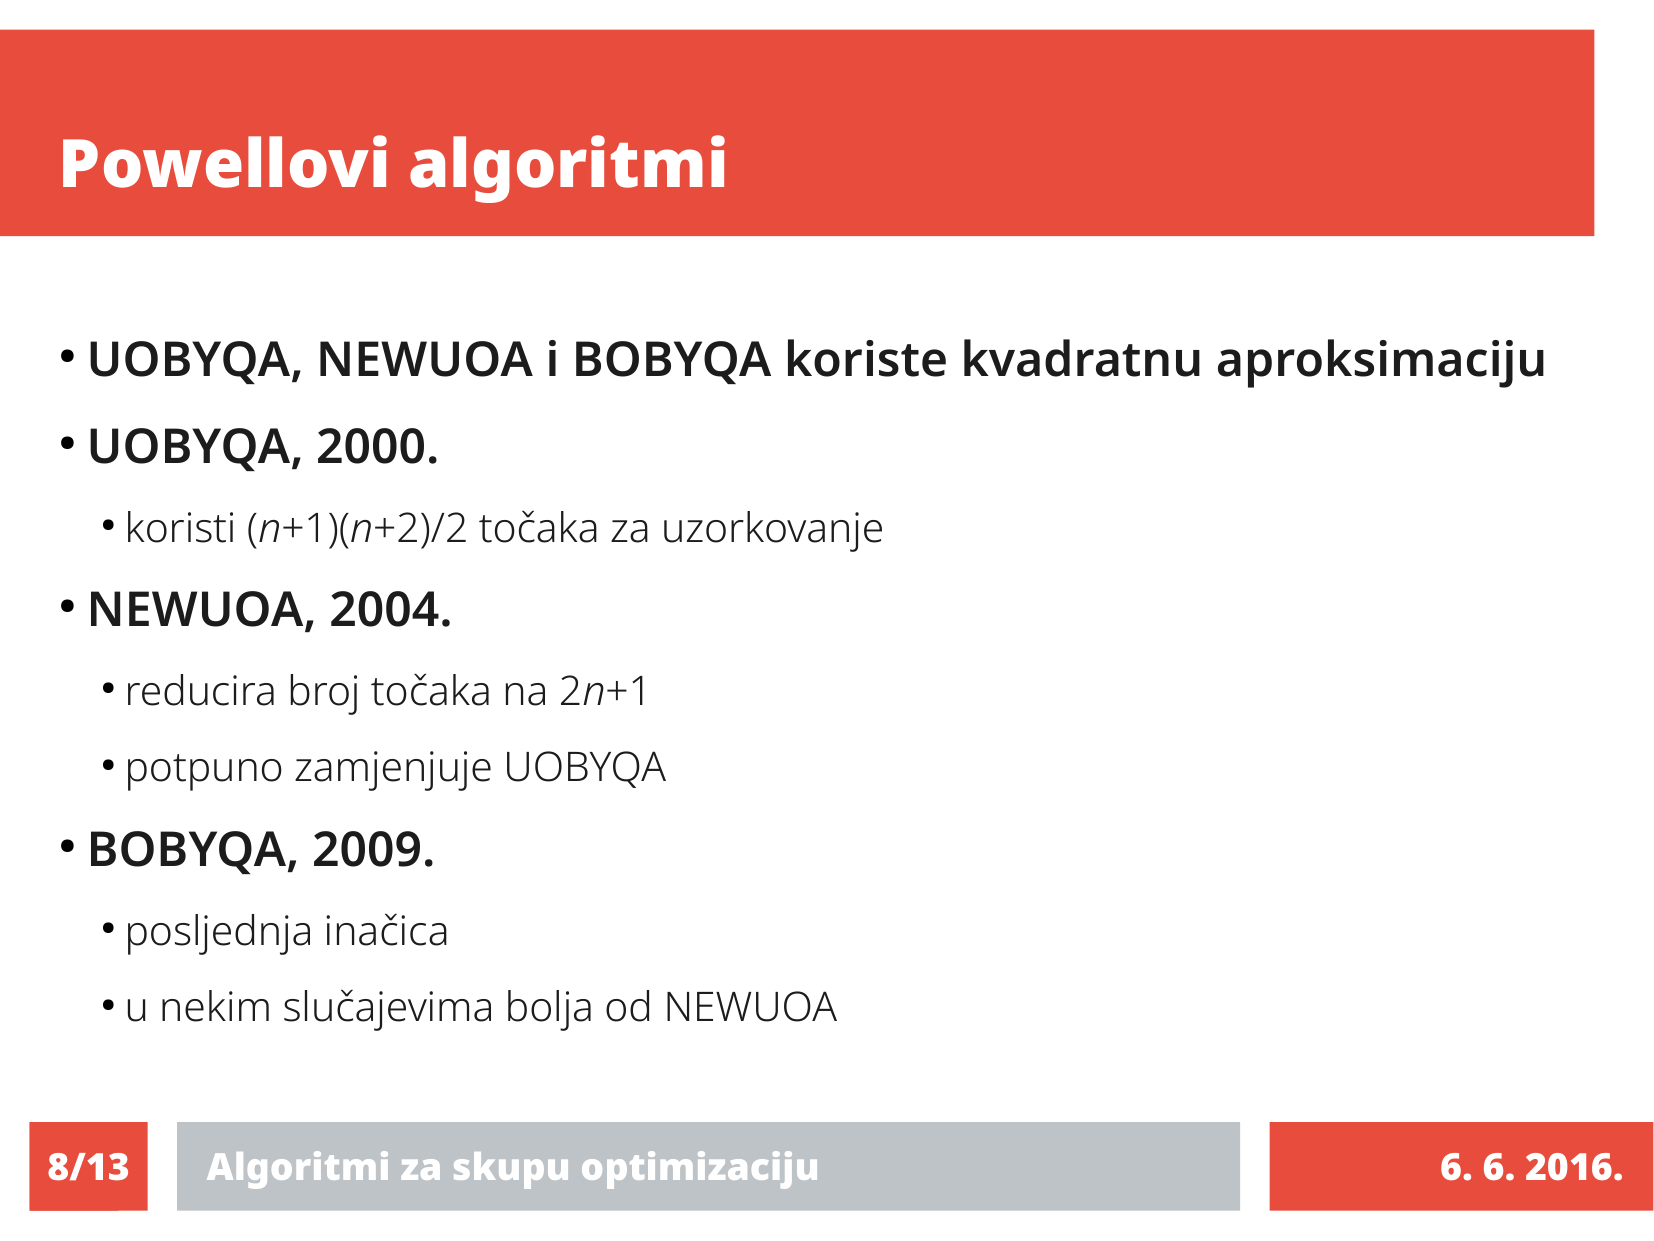

# Powellovi algoritmi
 UOBYQA, NEWUOA i BOBYQA koriste kvadratnu aproksimaciju
 UOBYQA, 2000.
 koristi (n+1)(n+2)/2 točaka za uzorkovanje
 NEWUOA, 2004.
 reducira broj točaka na 2n+1
 potpuno zamjenjuje UOBYQA
 BOBYQA, 2009.
 posljednja inačica
 u nekim slučajevima bolja od NEWUOA
8
Algoritmi za skupu optimizaciju
6. 6. 2016.